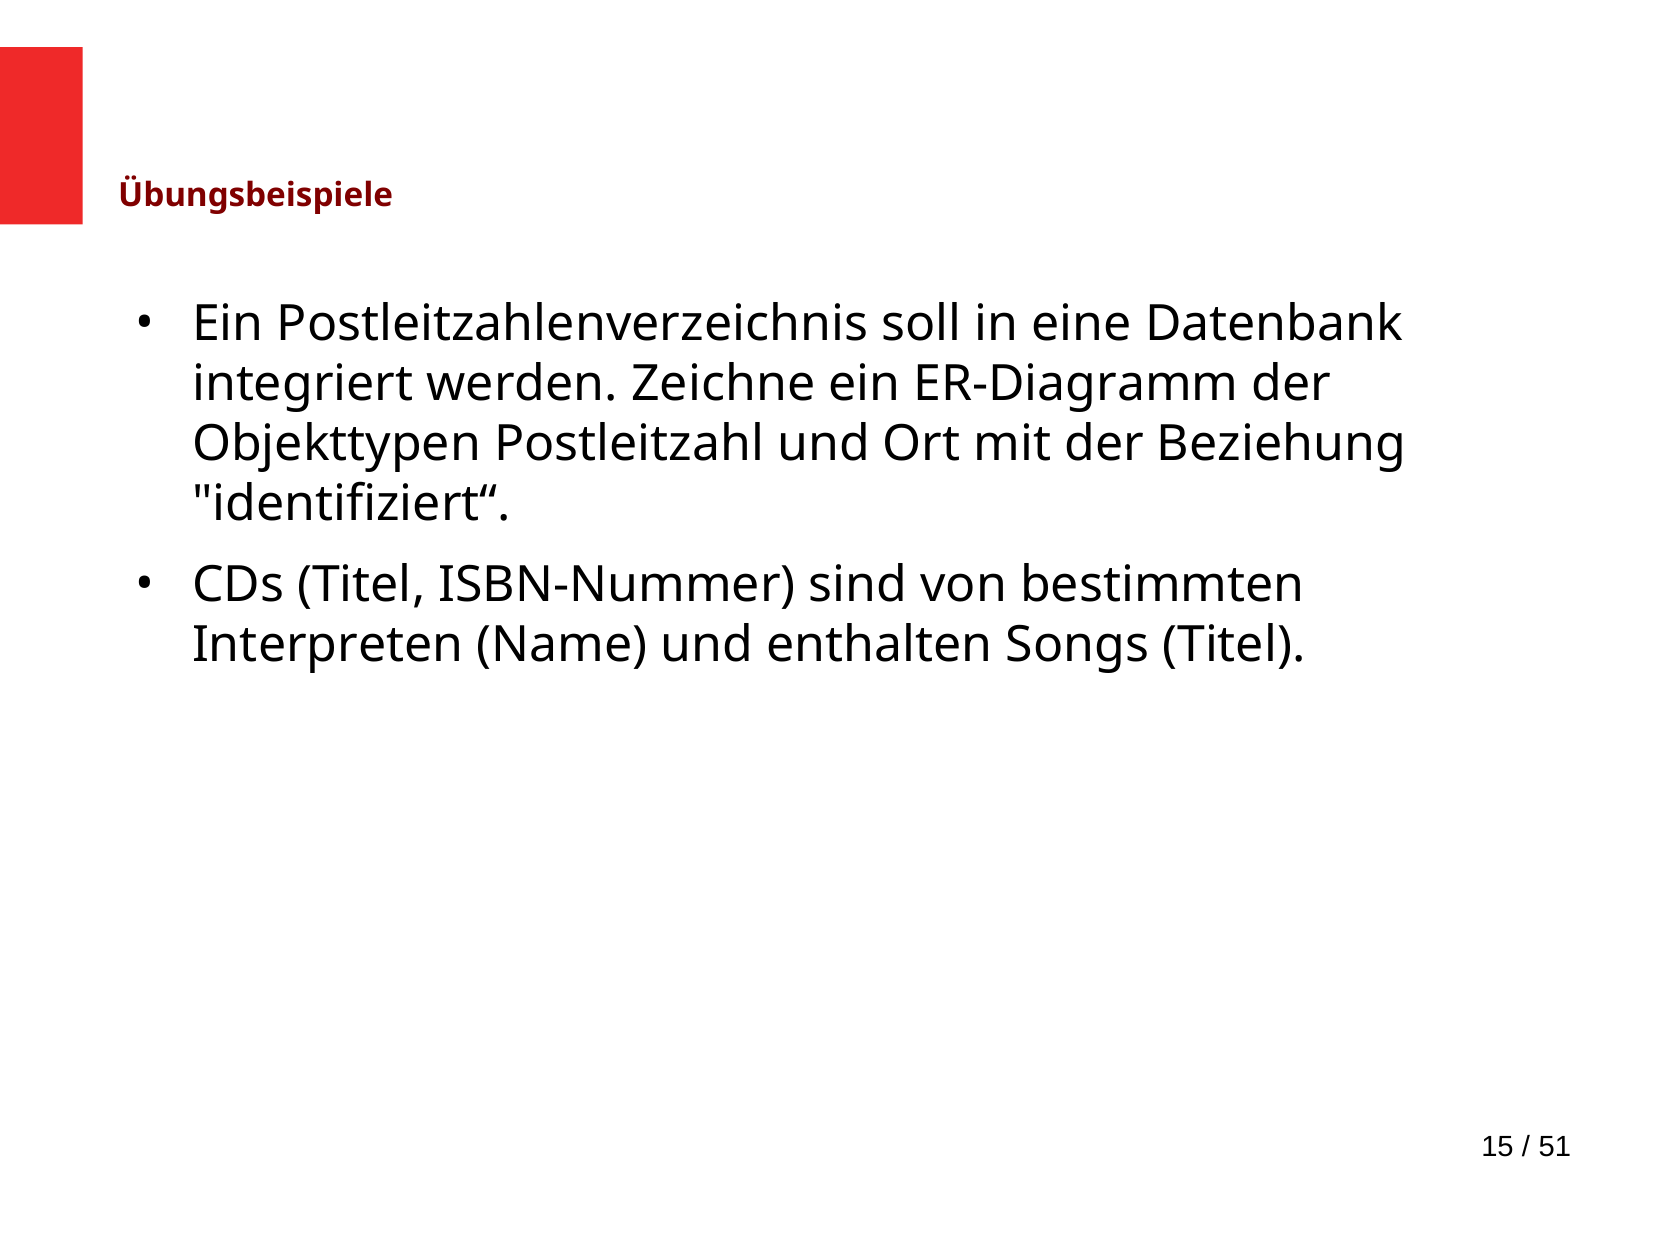

# Übungsbeispiele
Ein Postleitzahlenverzeichnis soll in eine Datenbank integriert werden. Zeichne ein ER-Diagramm der Objekttypen Postleitzahl und Ort mit der Beziehung "identifiziert“.
CDs (Titel, ISBN-Nummer) sind von bestimmten Interpreten (Name) und enthalten Songs (Titel).
15
© Hochschule Kempten / Prof.Dr.Arthur Kolb
Folie